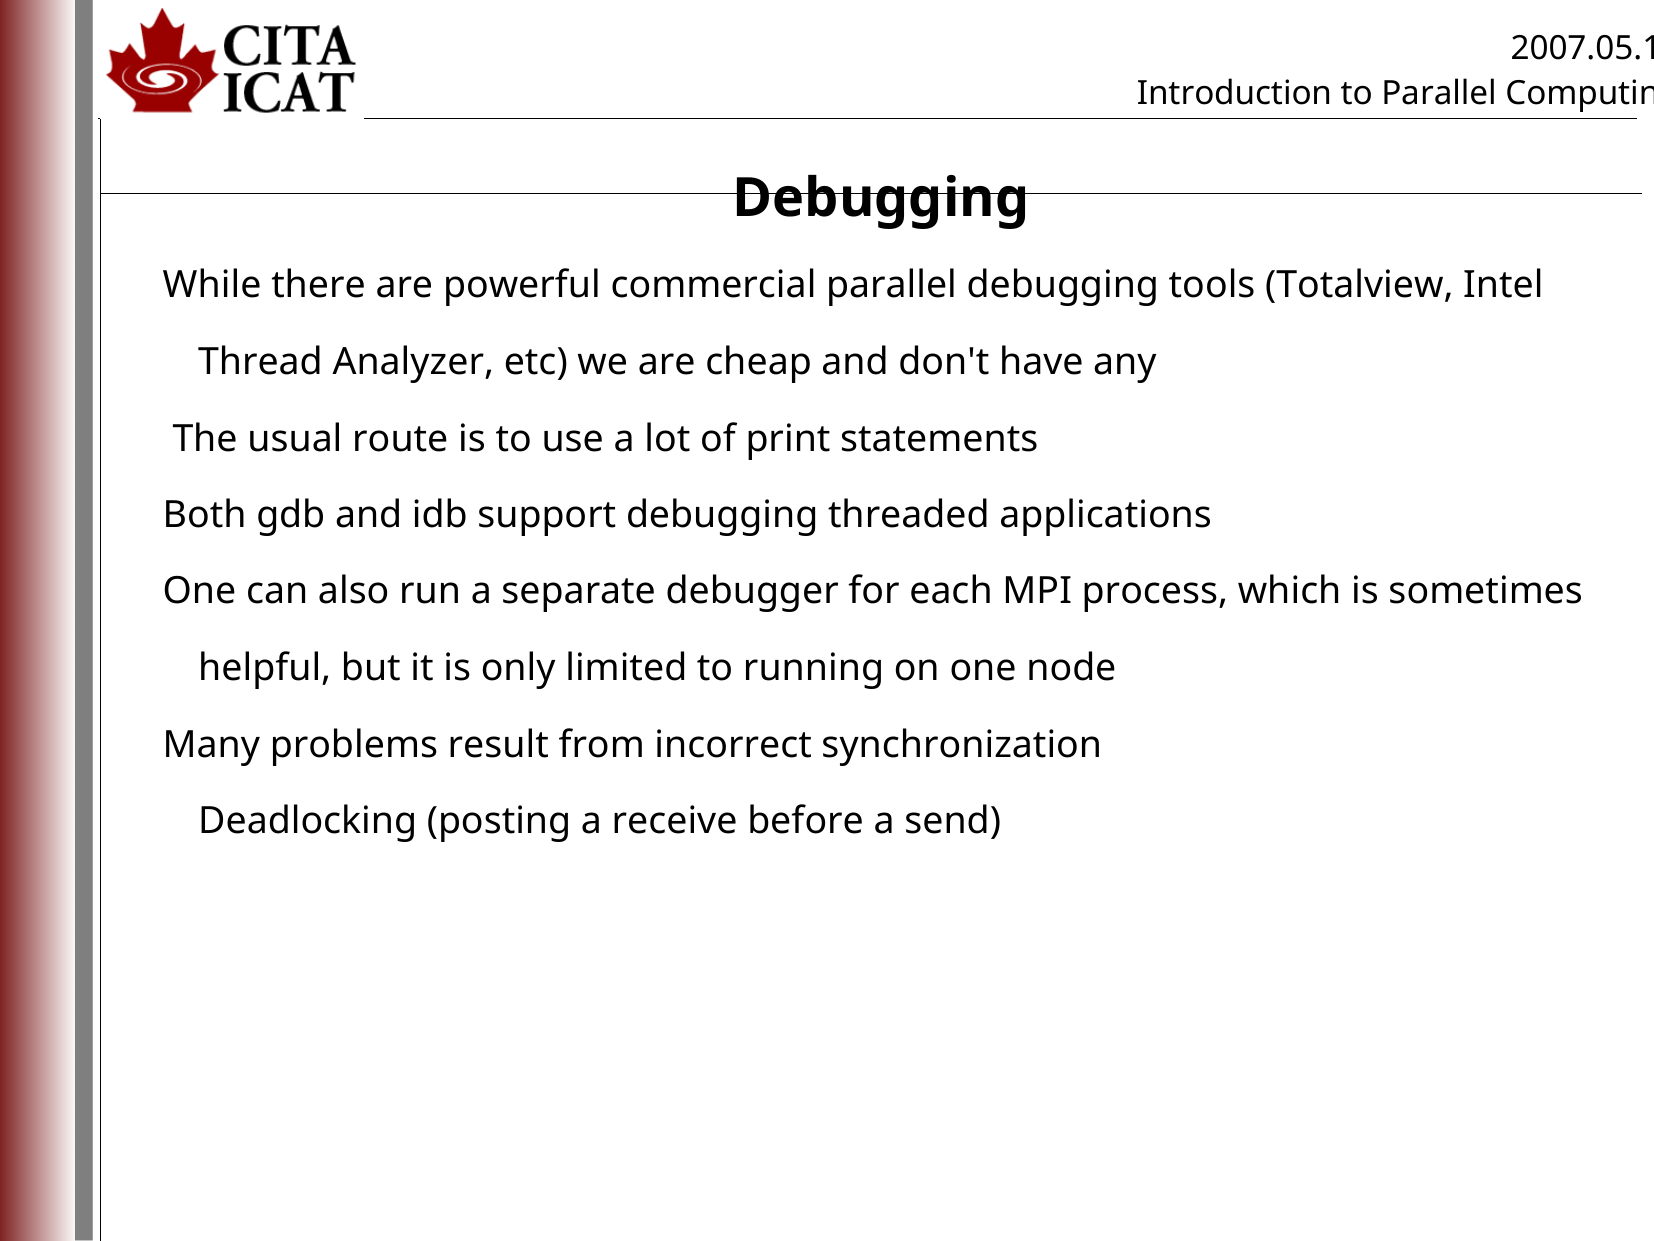

2007.05.18
Introduction to Parallel Computing
Debugging
While there are powerful commercial parallel debugging tools (Totalview, Intel Thread Analyzer, etc) we are cheap and don't have any
 The usual route is to use a lot of print statements
Both gdb and idb support debugging threaded applications
One can also run a separate debugger for each MPI process, which is sometimes helpful, but it is only limited to running on one node
Many problems result from incorrect synchronization
Deadlocking (posting a receive before a send)